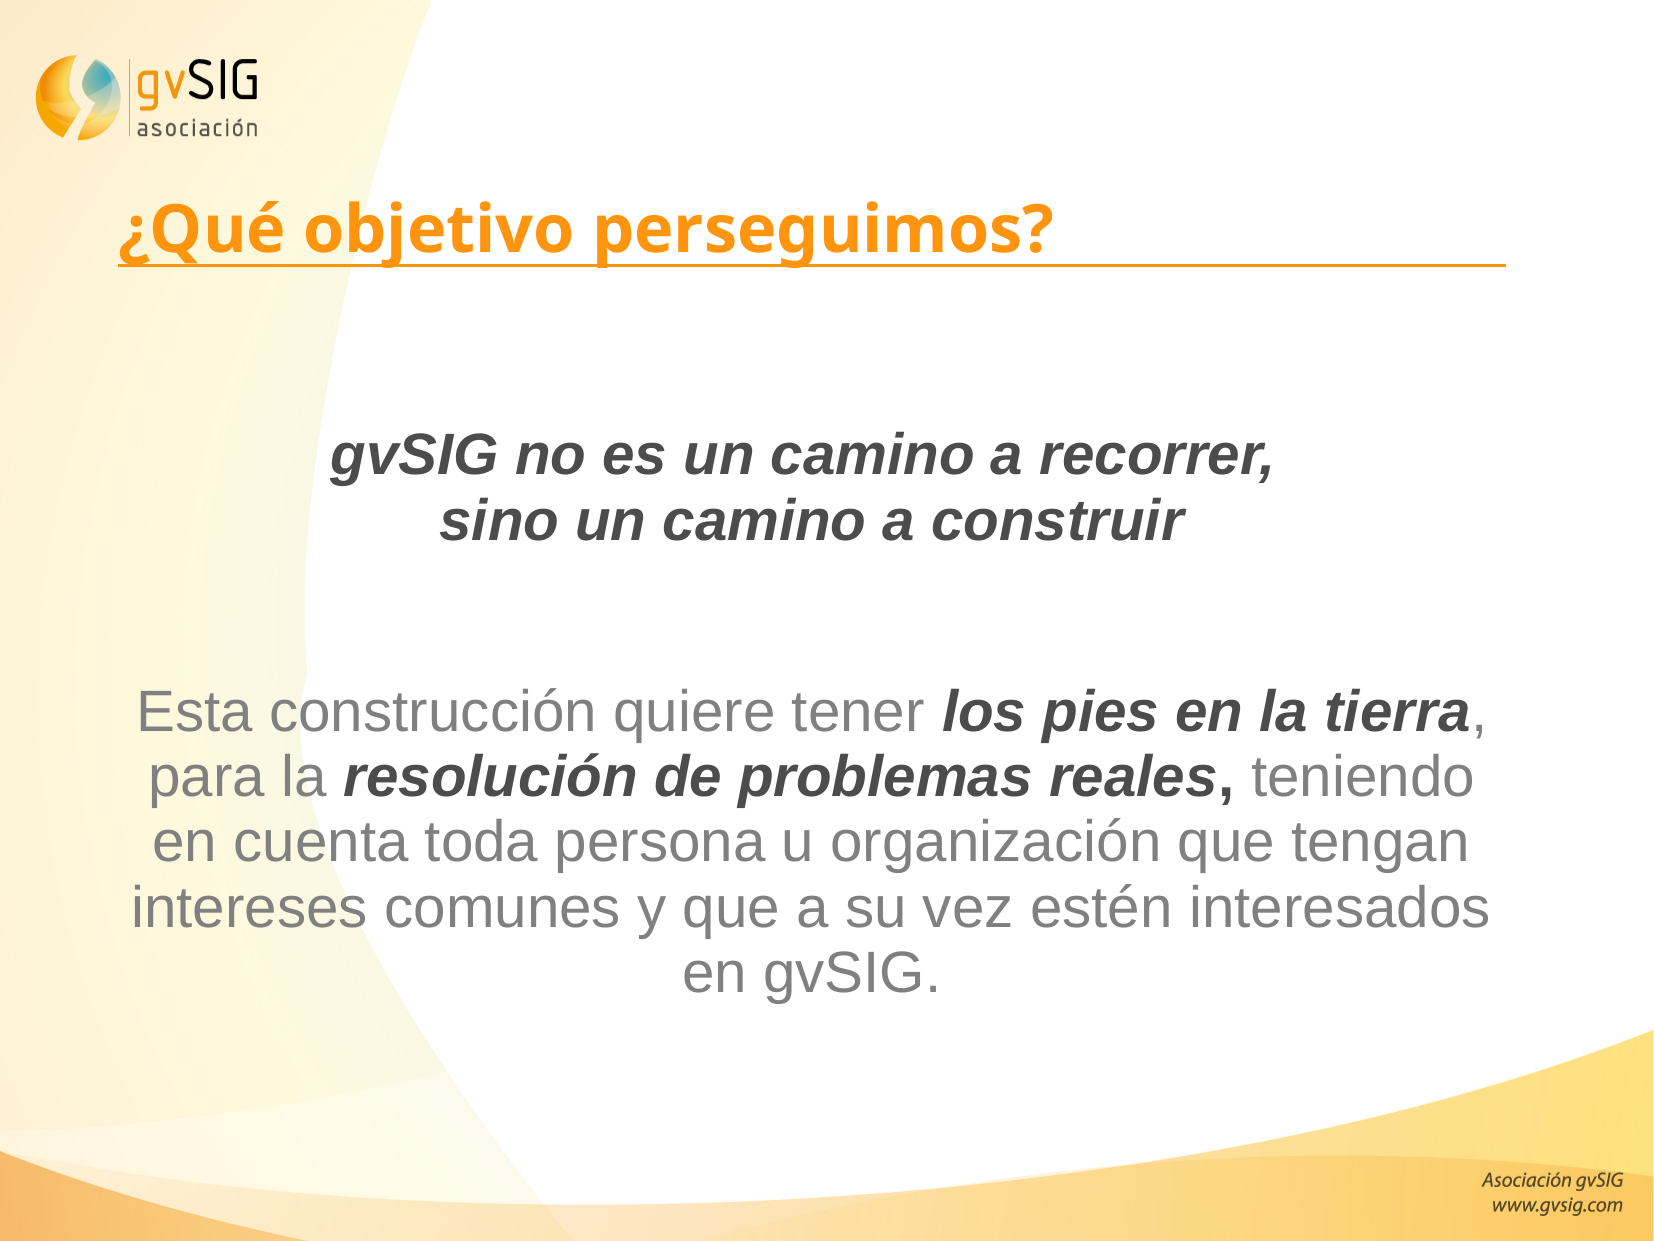

¿Qué objetivo perseguimos?
# gvSIG no es un camino a recorrer, sino un camino a construir
Esta construcción quiere tener los pies en la tierra, para la resolución de problemas reales, teniendo en cuenta toda persona u organización que tengan intereses comunes y que a su vez estén interesados en gvSIG.